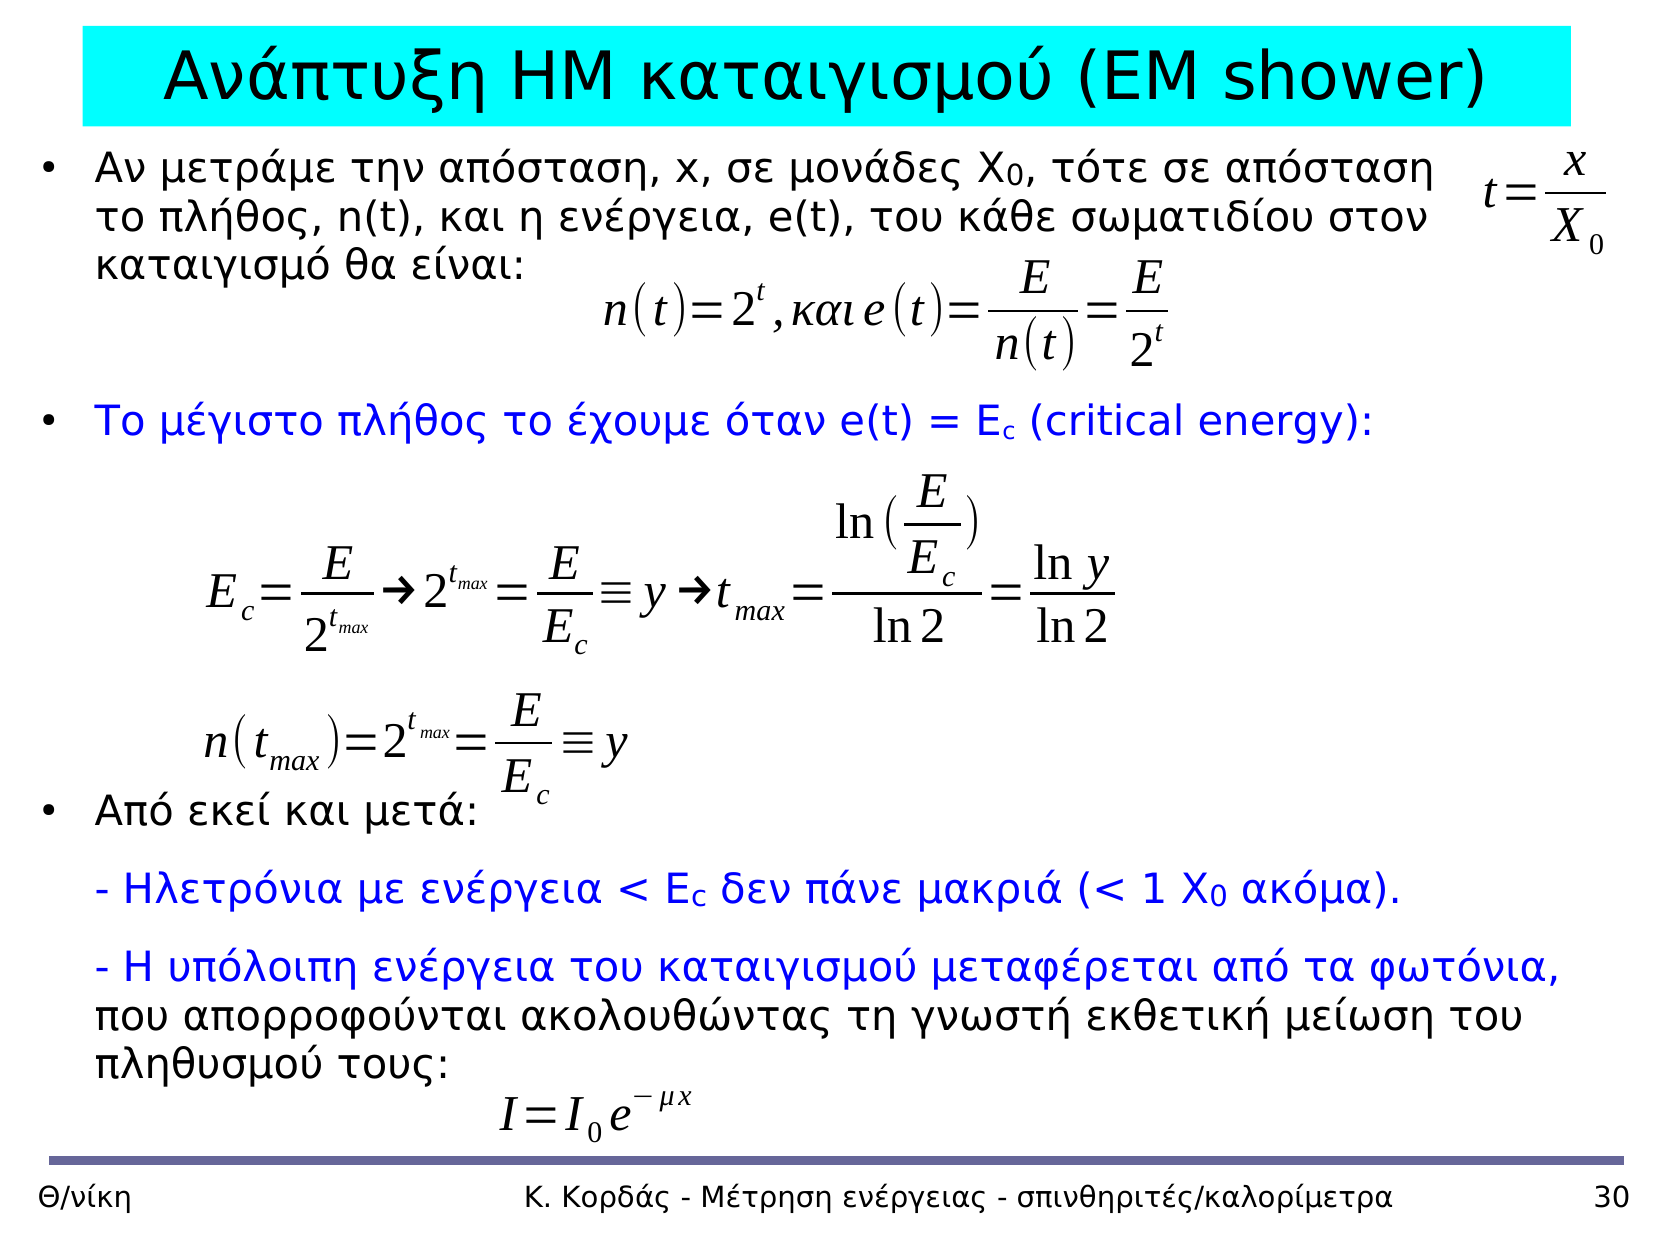

# Ανάπτυξη HM καταιγισμού (ΕΜ shower)
Αν μετράμε την απόσταση, x, σε μονάδες Χ0, τότε σε απόσταση το πλήθος, n(t), και η ενέργεια, e(t), του κάθε σωματιδίου στον καταιγισμό θα είναι:
To μέγιστο πλήθος το έχουμε όταν e(t) = Ec (critical energy):
Από εκεί και μετά:
- Ηλετρόνια με ενέργεια < Εc δεν πάνε μακριά (< 1 Χ0 ακόμα).
- Η υπόλοιπη ενέργεια του καταιγισμού μεταφέρεται από τα φωτόνια, που απορροφούνται ακολουθώντας τη γνωστή εκθετική μείωση του πληθυσμού τους:
Θ/νίκη
Κ. Κορδάς - Μέτρηση ενέργειας - σπινθηριτές/καλορίμετρα
30